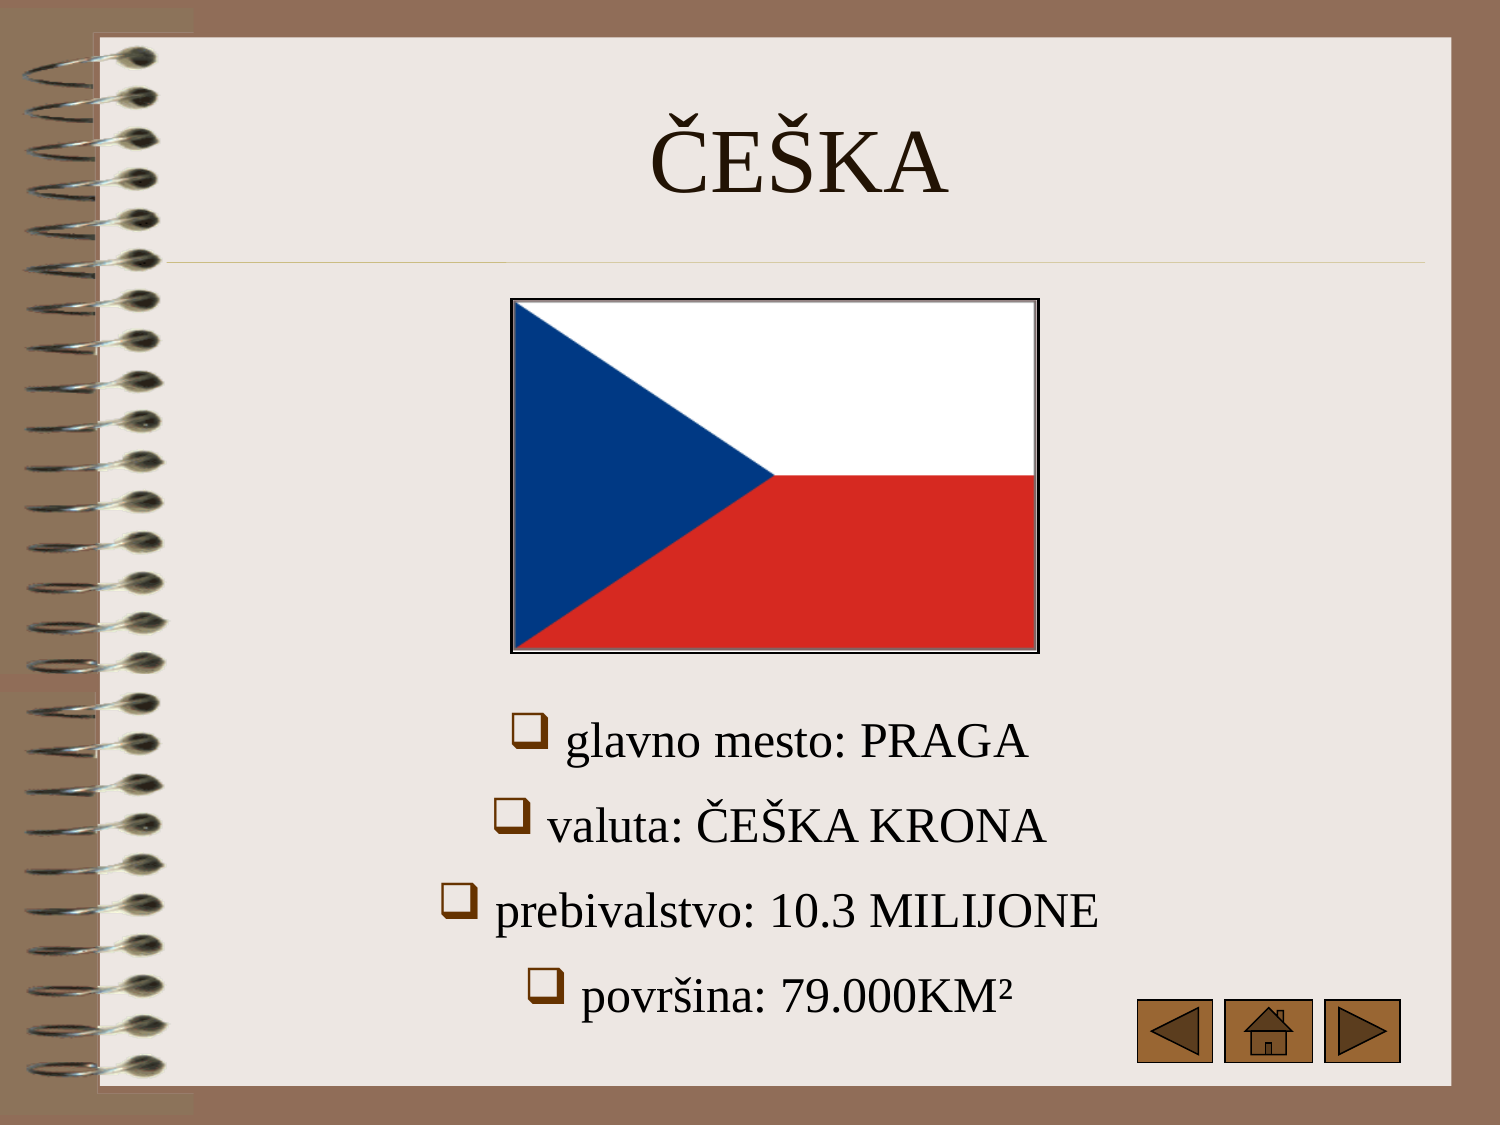

# ČEŠKA
 glavno mesto: PRAGA
 valuta: ČEŠKA KRONA
 prebivalstvo: 10.3 MILIJONE
 površina: 79.000KM²